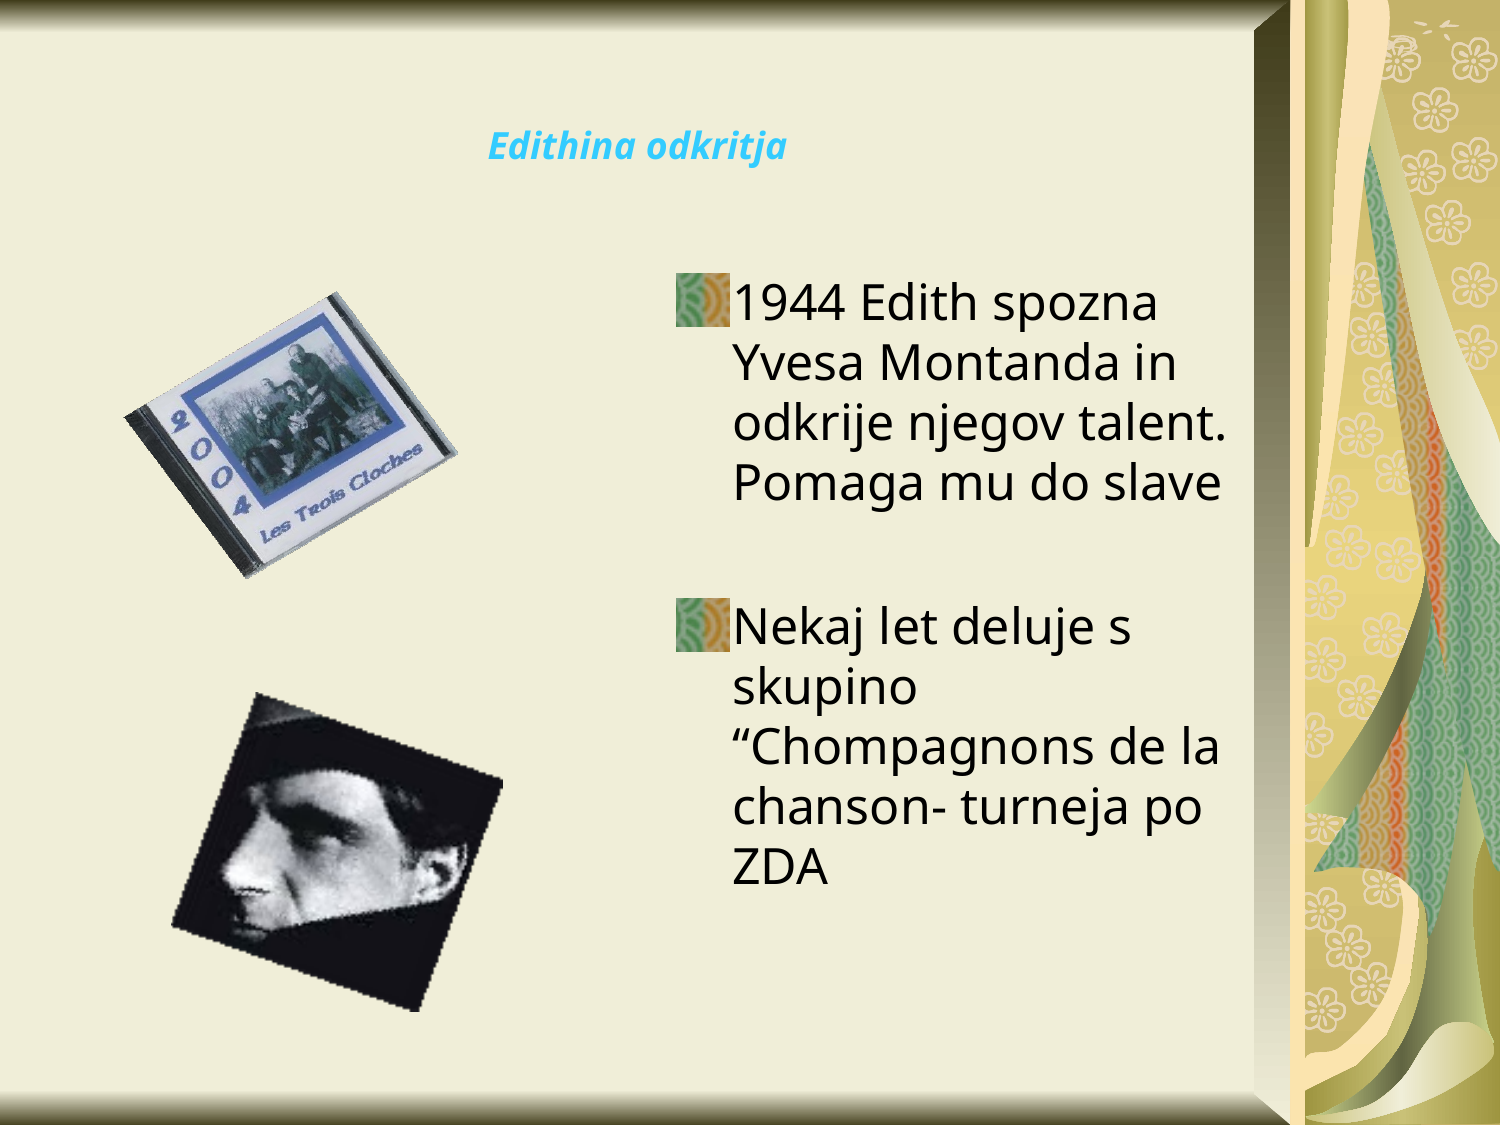

#
Edithina odkritja
1944 Edith spozna Yvesa Montanda in odkrije njegov talent. Pomaga mu do slave
Nekaj let deluje s skupino “Chompagnons de la chanson- turneja po ZDA